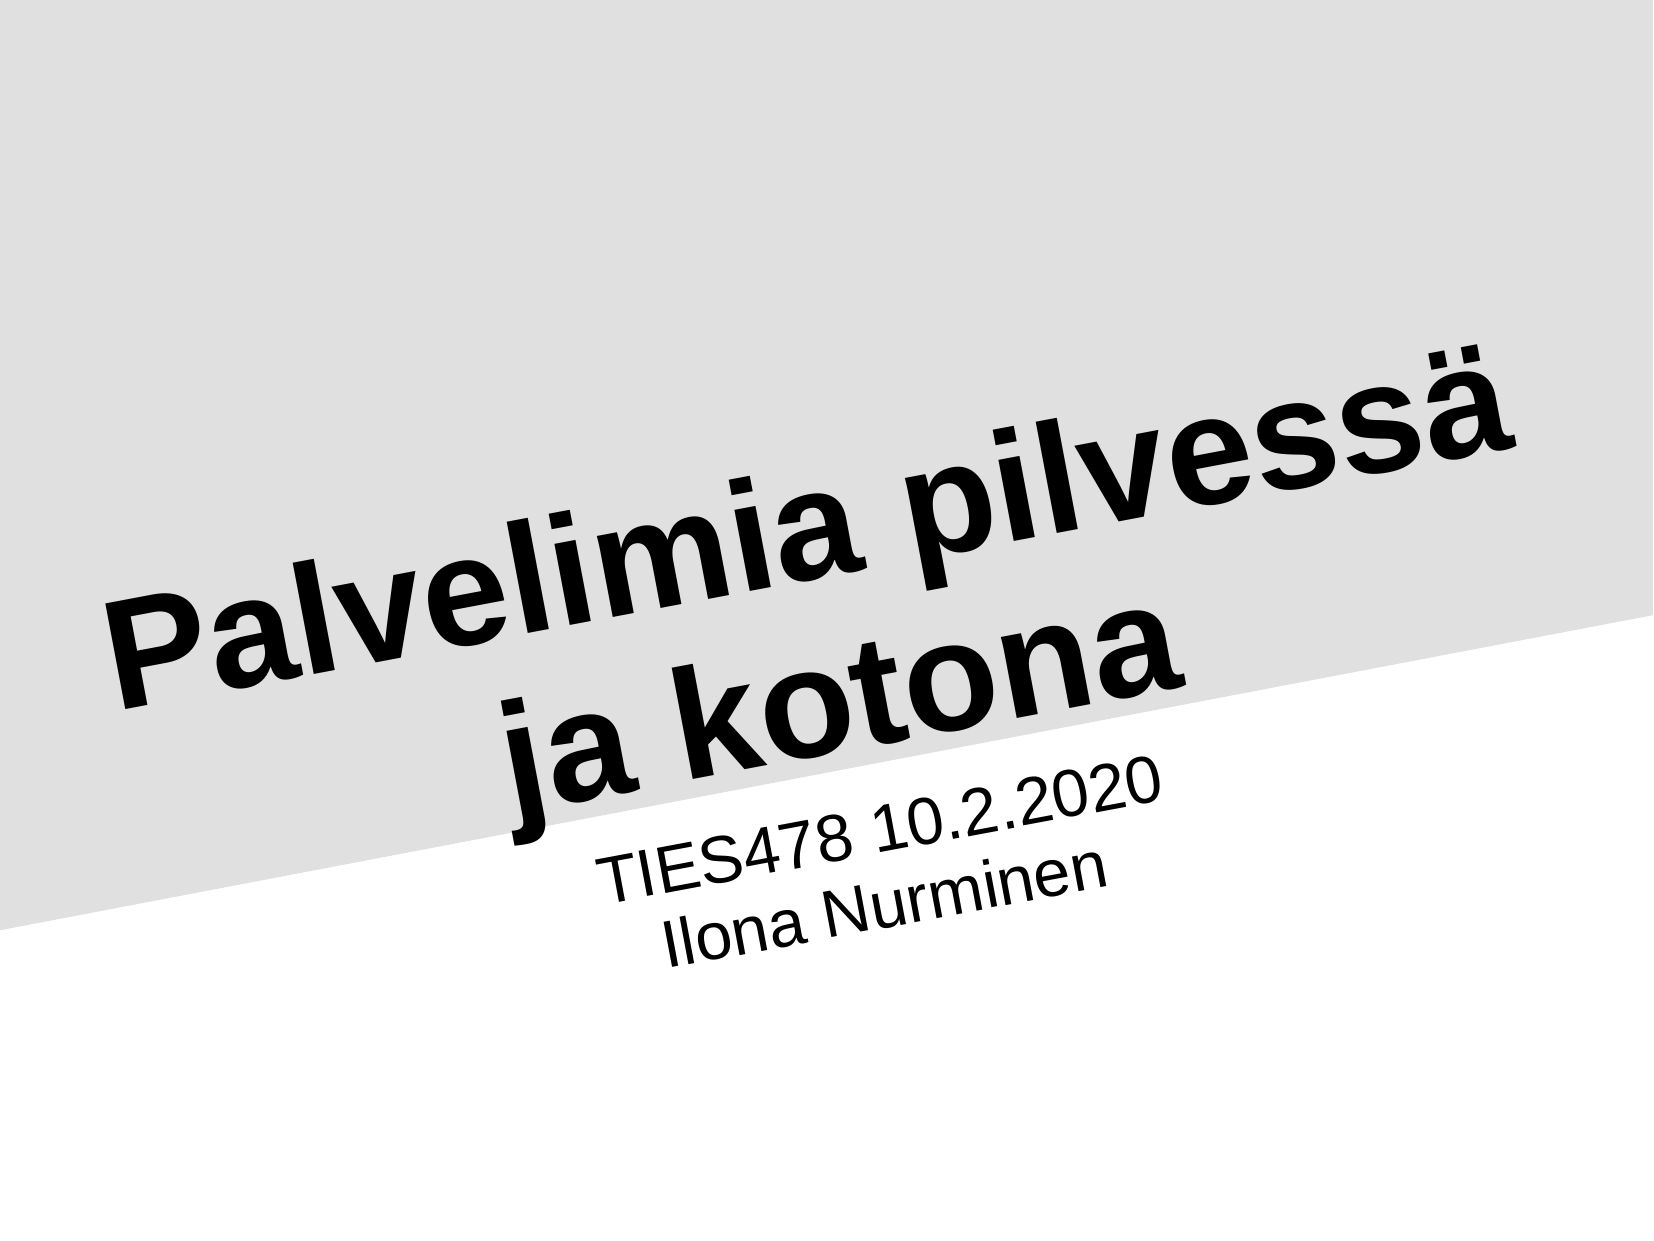

# Palvelimia pilvessä ja kotona
 TIES478 10.2.2020
Ilona Nurminen